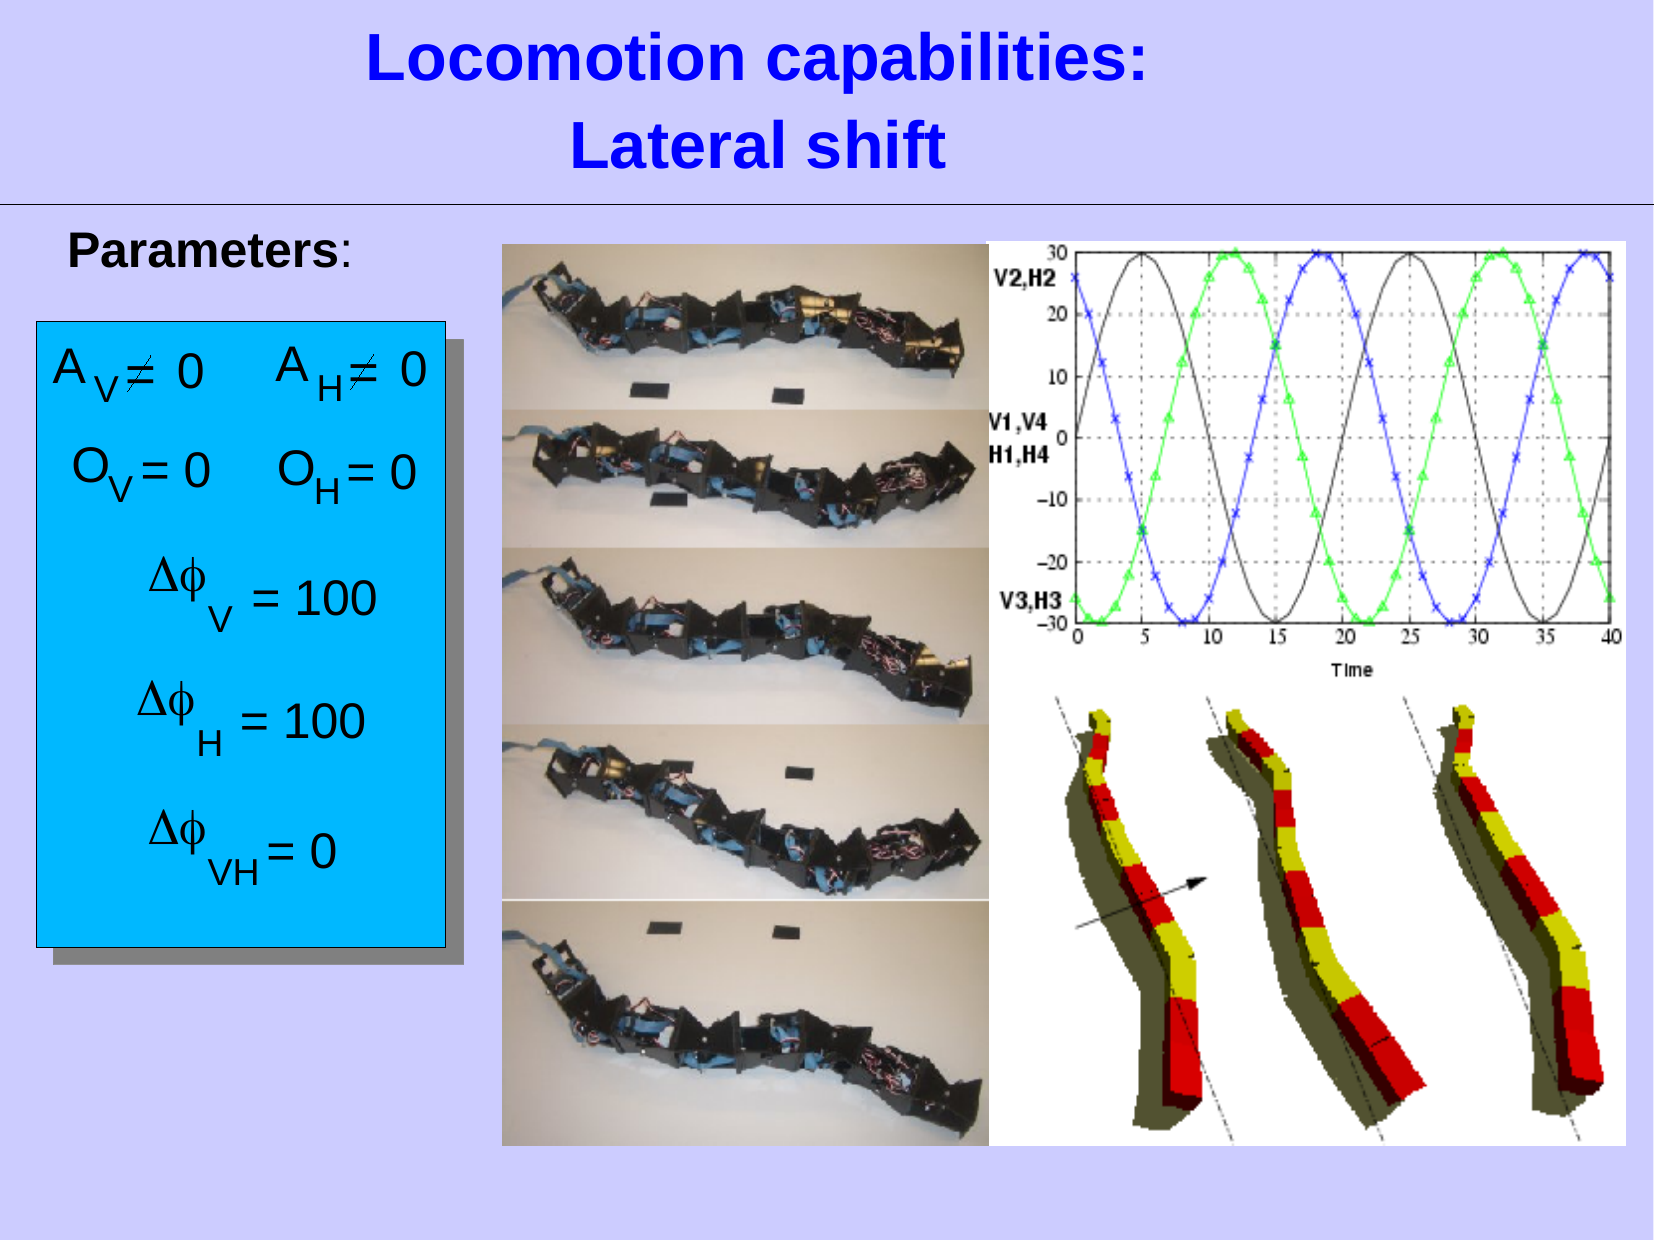

# Locomotion capabilities: Lateral shift
 Parameters:
A
H
0
=
A
V
0
=
O
V
= 0
O
H
= 0
Df
V
= 100
Df
H
= 100
Df
VH
= 0